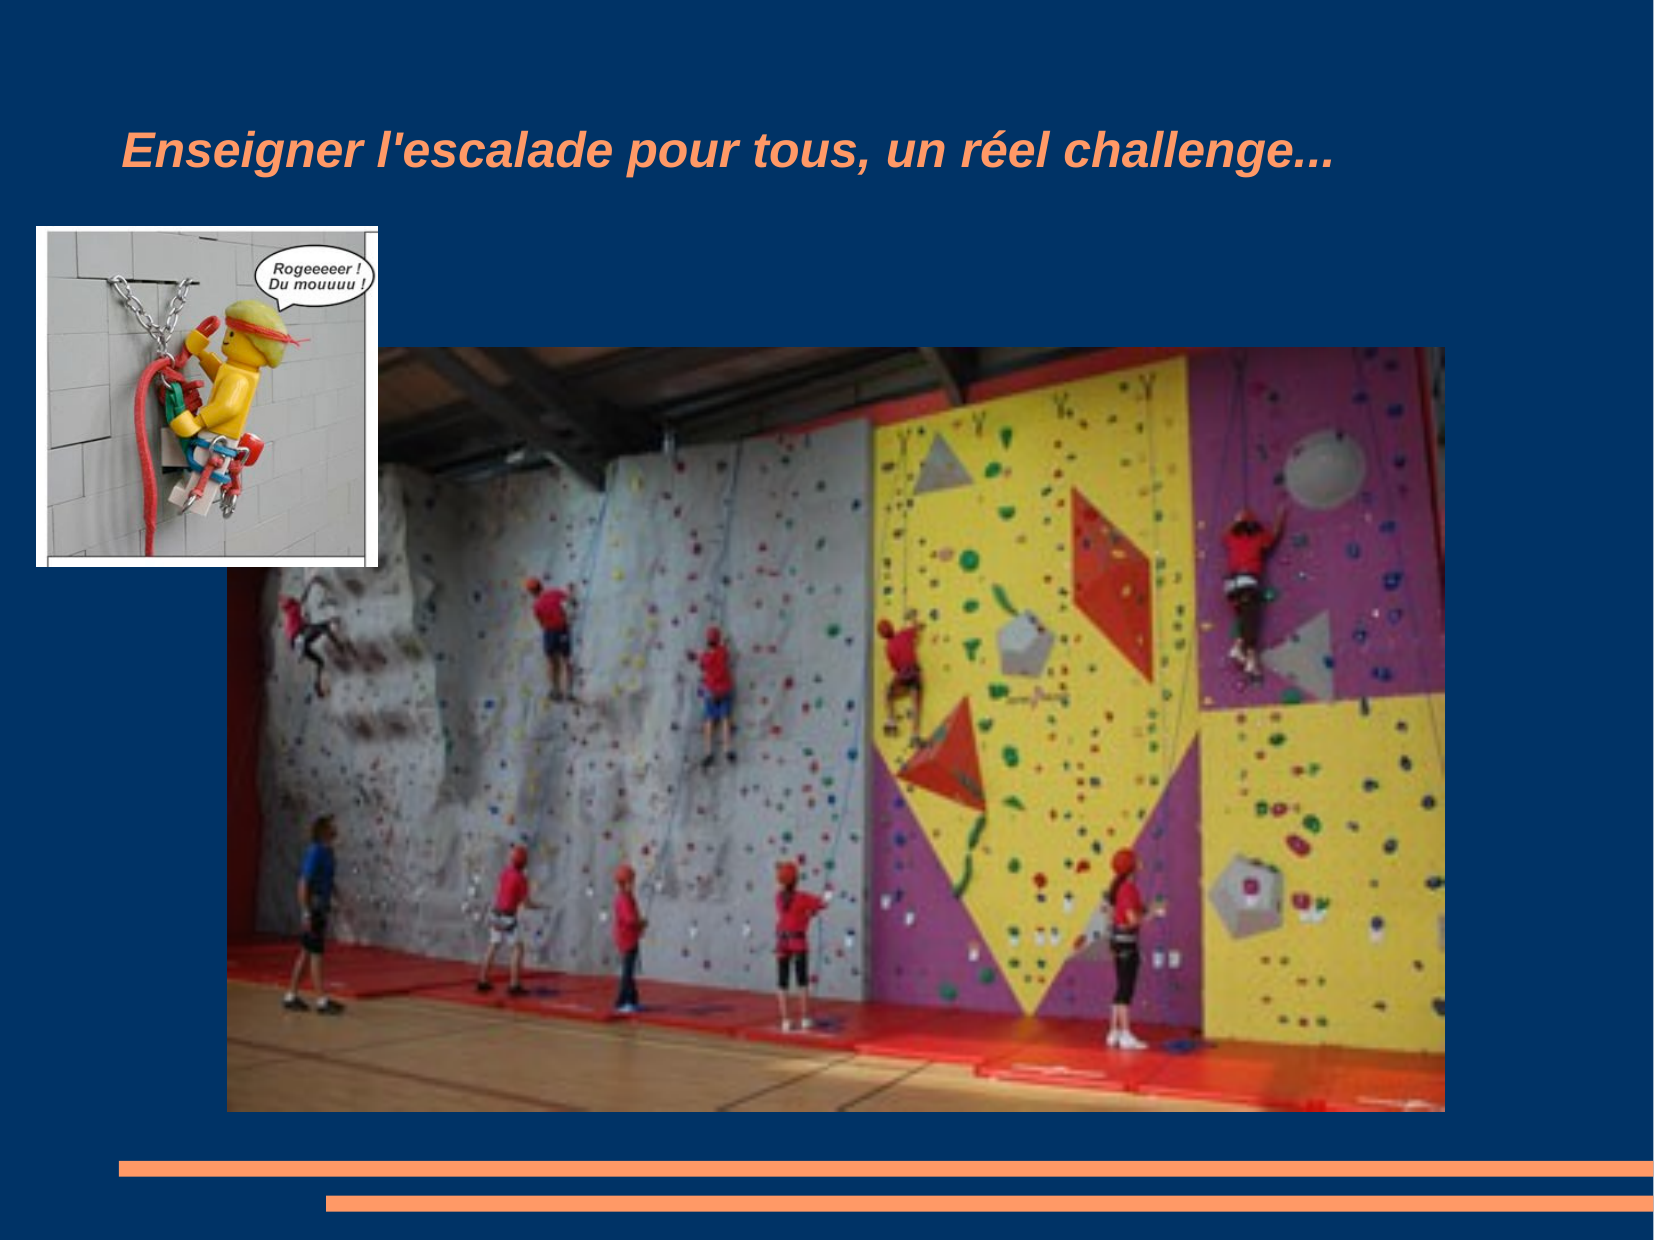

# Enseigner l'escalade pour tous, un réel challenge...